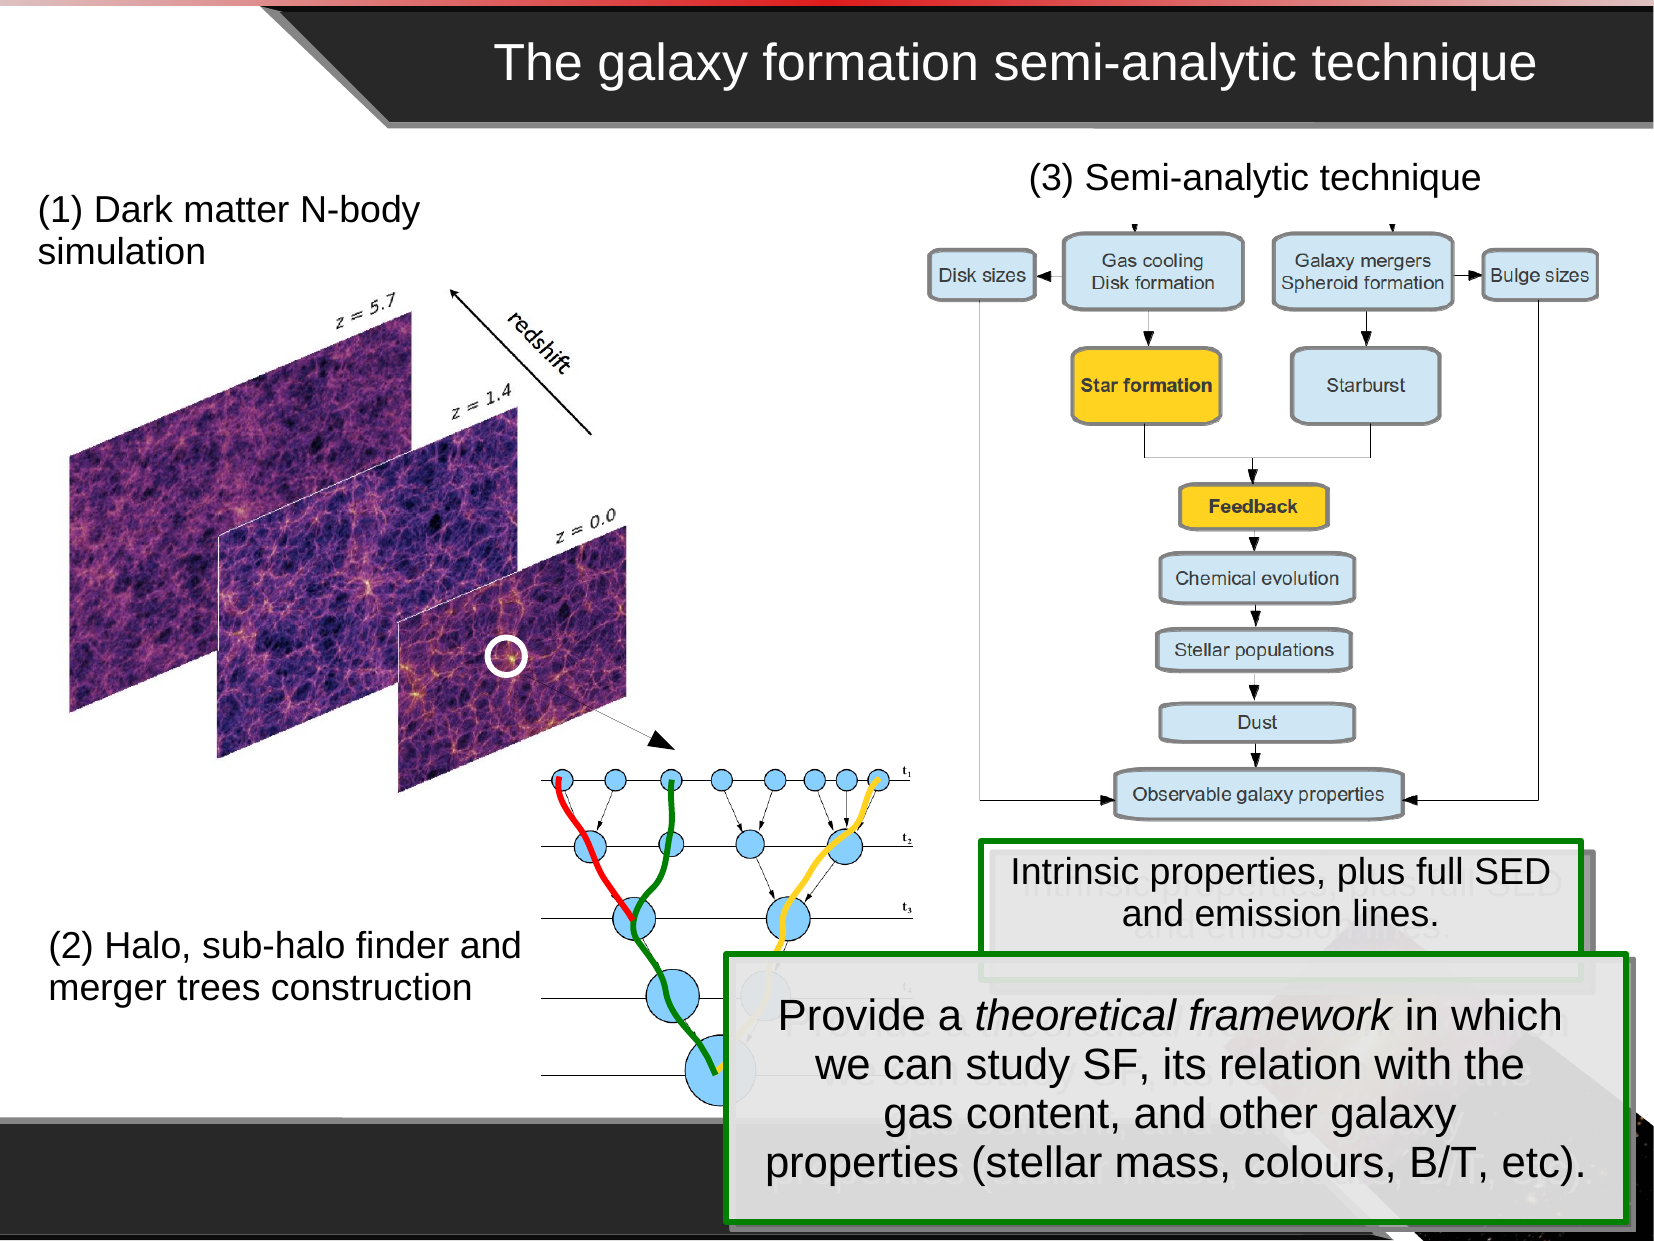

# The galaxy formation semi-analytic technique
(3) Semi-analytic technique
(1) Dark matter N-body simulation
Intrinsic properties, plus full SED and emission lines.
(2) Halo, sub-halo finder and merger trees construction
Provide a theoretical framework in which
we can study SF, its relation with the
gas content, and other galaxy
properties (stellar mass, colours, B/T, etc).